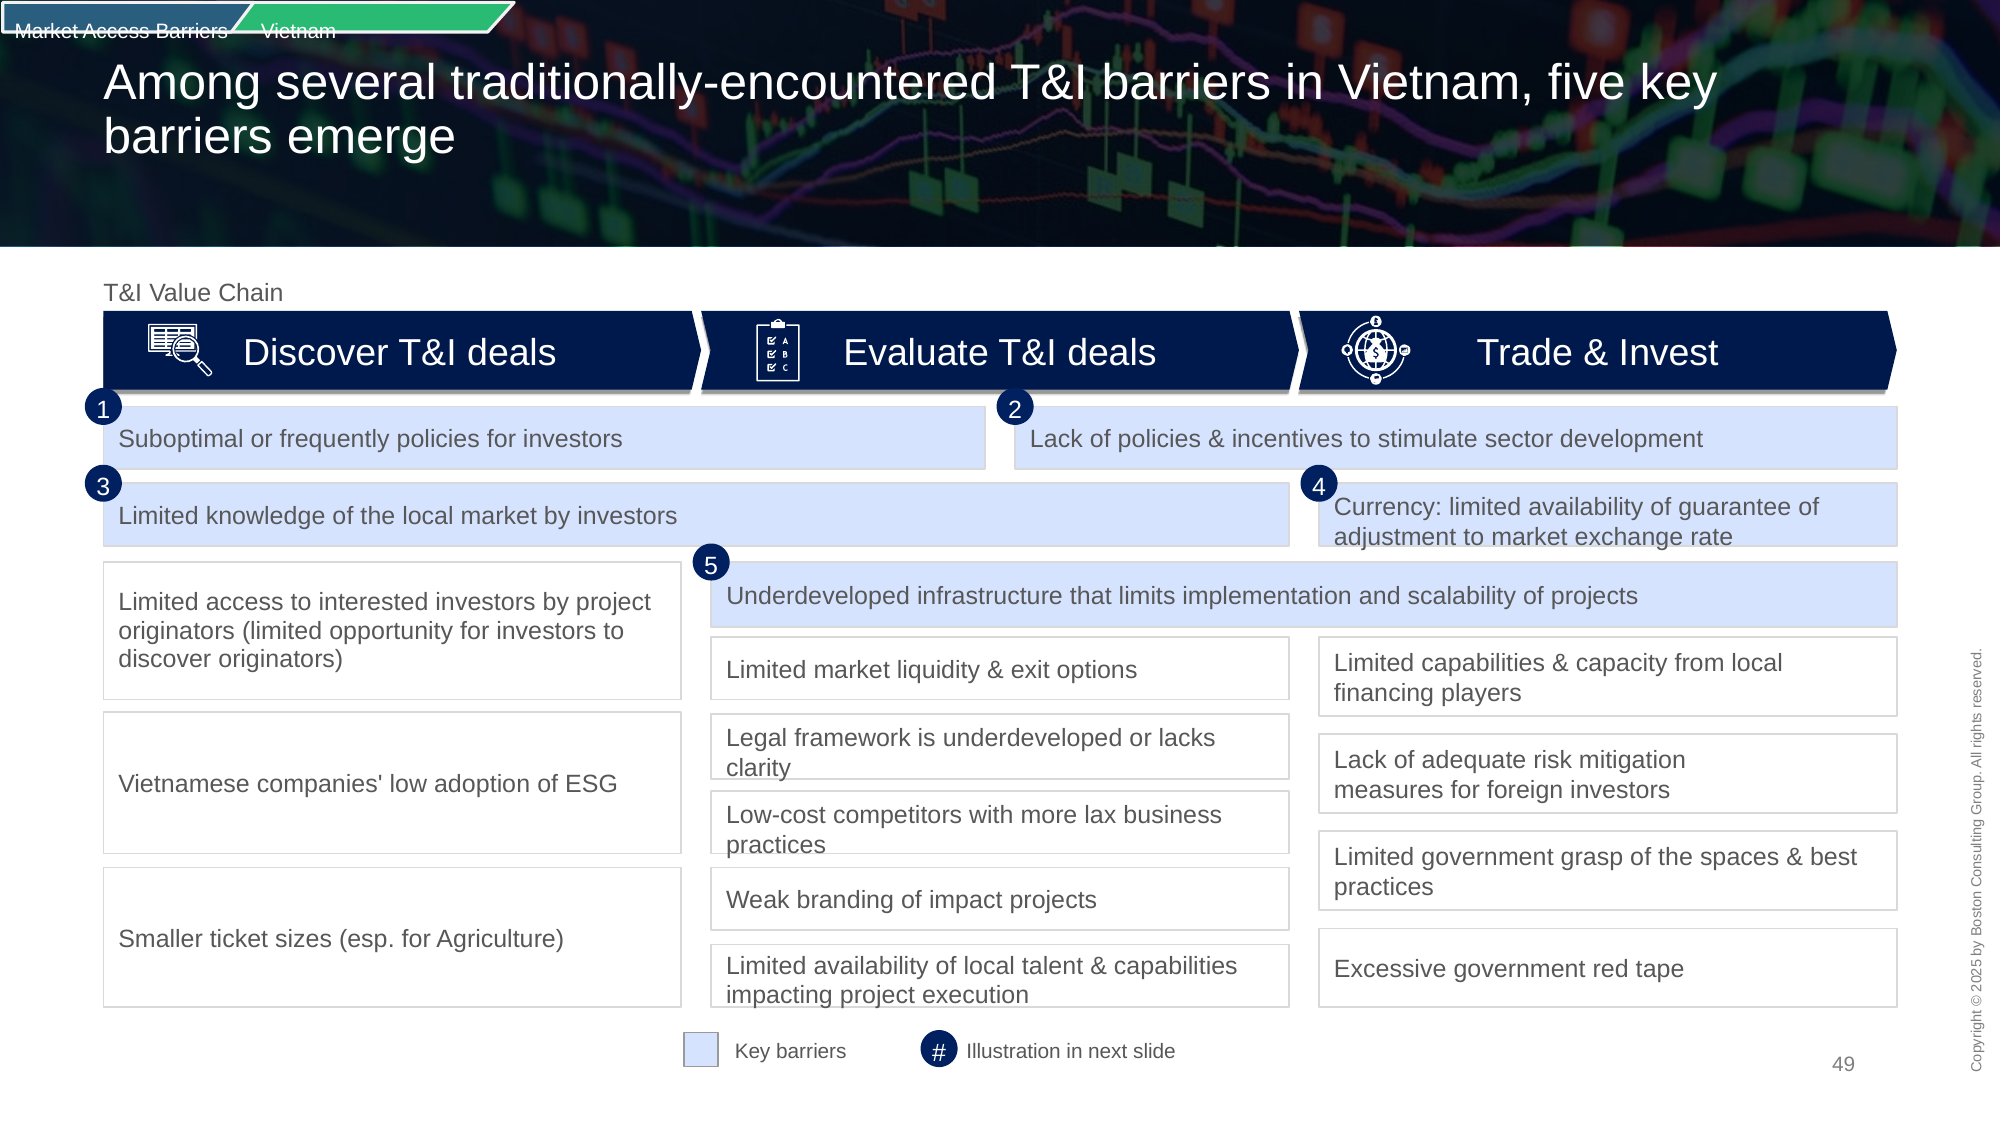

Market Access Barriers
Vietnam
# Among several traditionally-encountered T&I barriers in Vietnam, five key barriers emerge
T&I Value Chain
Discover T&I deals
Evaluate T&I deals
Trade & Invest
1
2
Suboptimal or frequently policies for investors
Lack of policies & incentives to stimulate sector development
3
4
Limited knowledge of the local market by investors
Currency: limited availability of guarantee of adjustment to market exchange rate
5
Limited access to interested investors by project originators (limited opportunity for investors to discover originators)
Underdeveloped infrastructure that limits implementation and scalability of projects
Limited market liquidity & exit options
Limited capabilities & capacity from local financing players
Vietnamese companies' low adoption of ESG
Legal framework is underdeveloped or lacks clarity
Lack of adequate risk mitigation
measures for foreign investors
Low-cost competitors with more lax business practices
Limited government grasp of the spaces & best practices
Smaller ticket sizes (esp. for Agriculture)
Weak branding of impact projects
Excessive government red tape
Limited availability of local talent & capabilities impacting project execution
#
Key barriers
Illustration in next slide